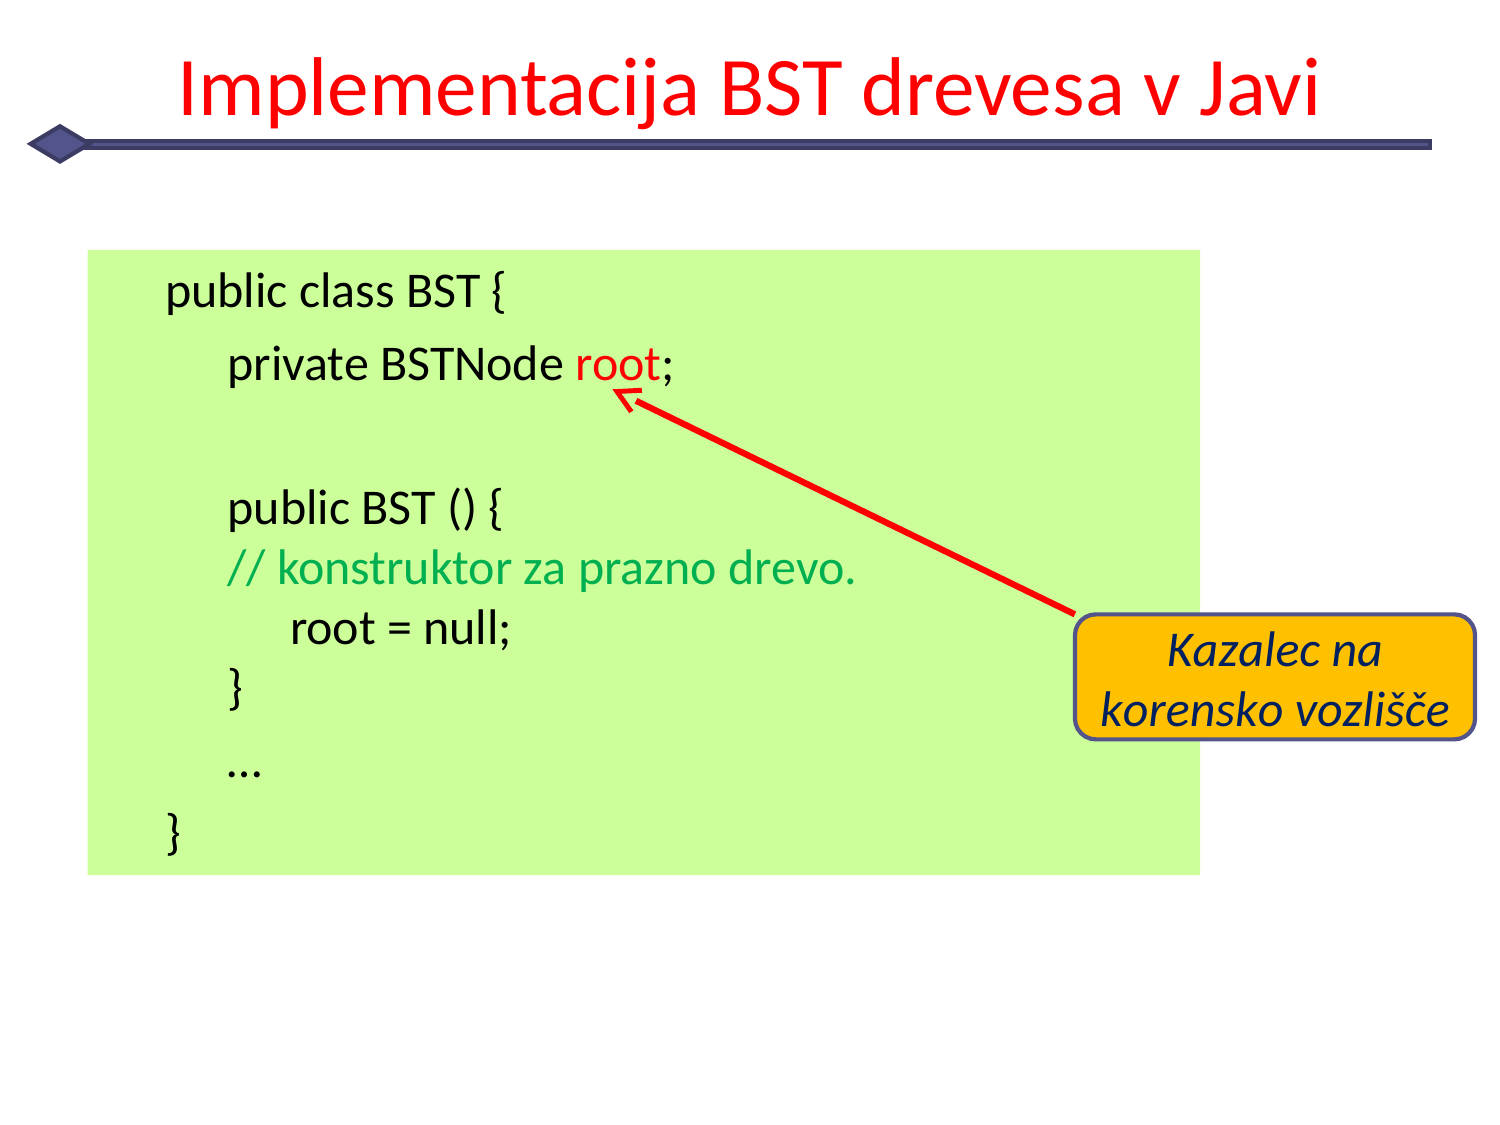

# Implementacija BST drevesa v Javi
	public class BST {
		private BSTNode root;
		public BST () {
	// konstruktor za prazno drevo.
		root = null;
	}
		…
	}
Kazalec na korensko vozlišče